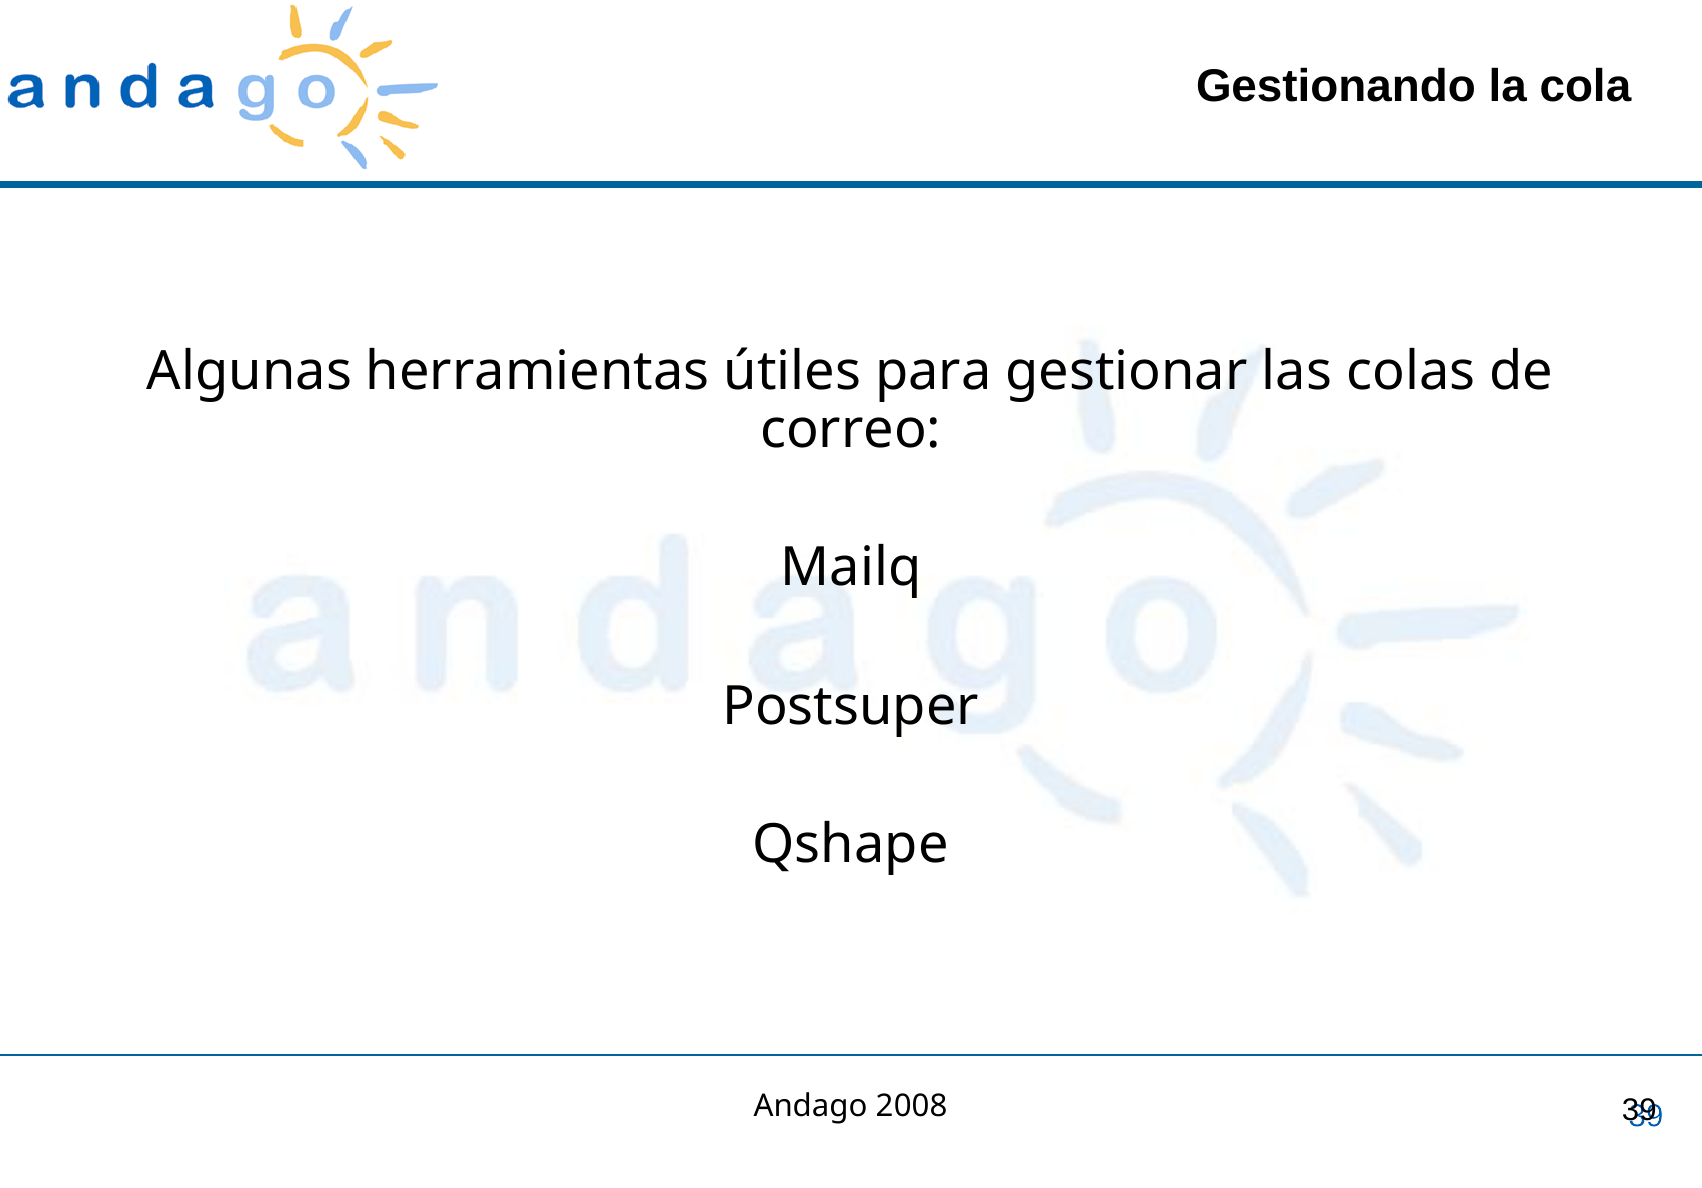

# Gestionando la cola
Algunas herramientas útiles para gestionar las colas de correo:
Mailq
Postsuper
Qshape